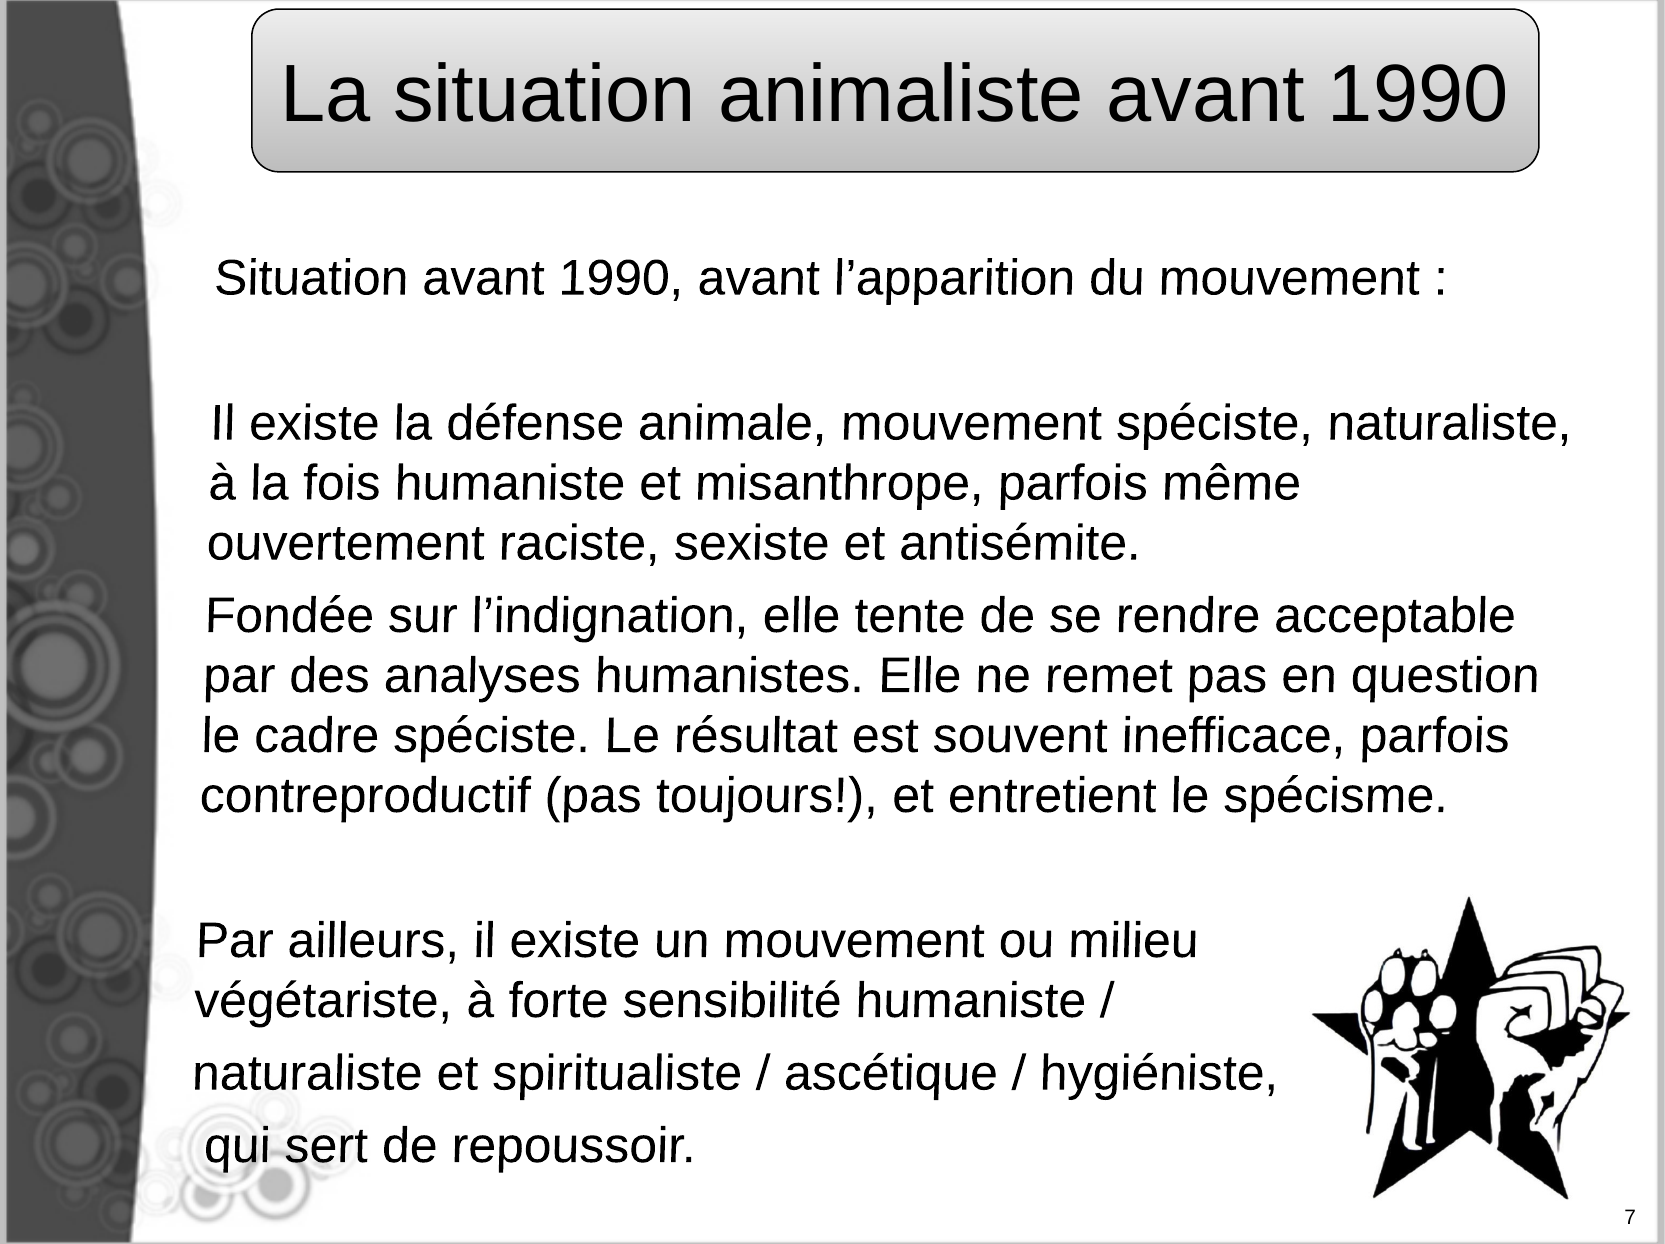

La situation animaliste avant 1990
Situation avant 1990, avant l’apparition du mouvement :
Il existe la défense animale, mouvement spéciste, naturaliste, à la fois humaniste et misanthrope, parfois même ouvertement raciste, sexiste et antisémite.
Fondée sur l’indignation, elle tente de se rendre acceptable par des analyses humanistes. Elle ne remet pas en question le cadre spéciste. Le résultat est souvent inefficace, parfois contreproductif (pas toujours!), et entretient le spécisme.
Par ailleurs, il existe un mouvement ou milieu
végétariste, à forte sensibilité humaniste /
naturaliste et spiritualiste / ascétique / hygiéniste,
 qui sert de repoussoir.
7